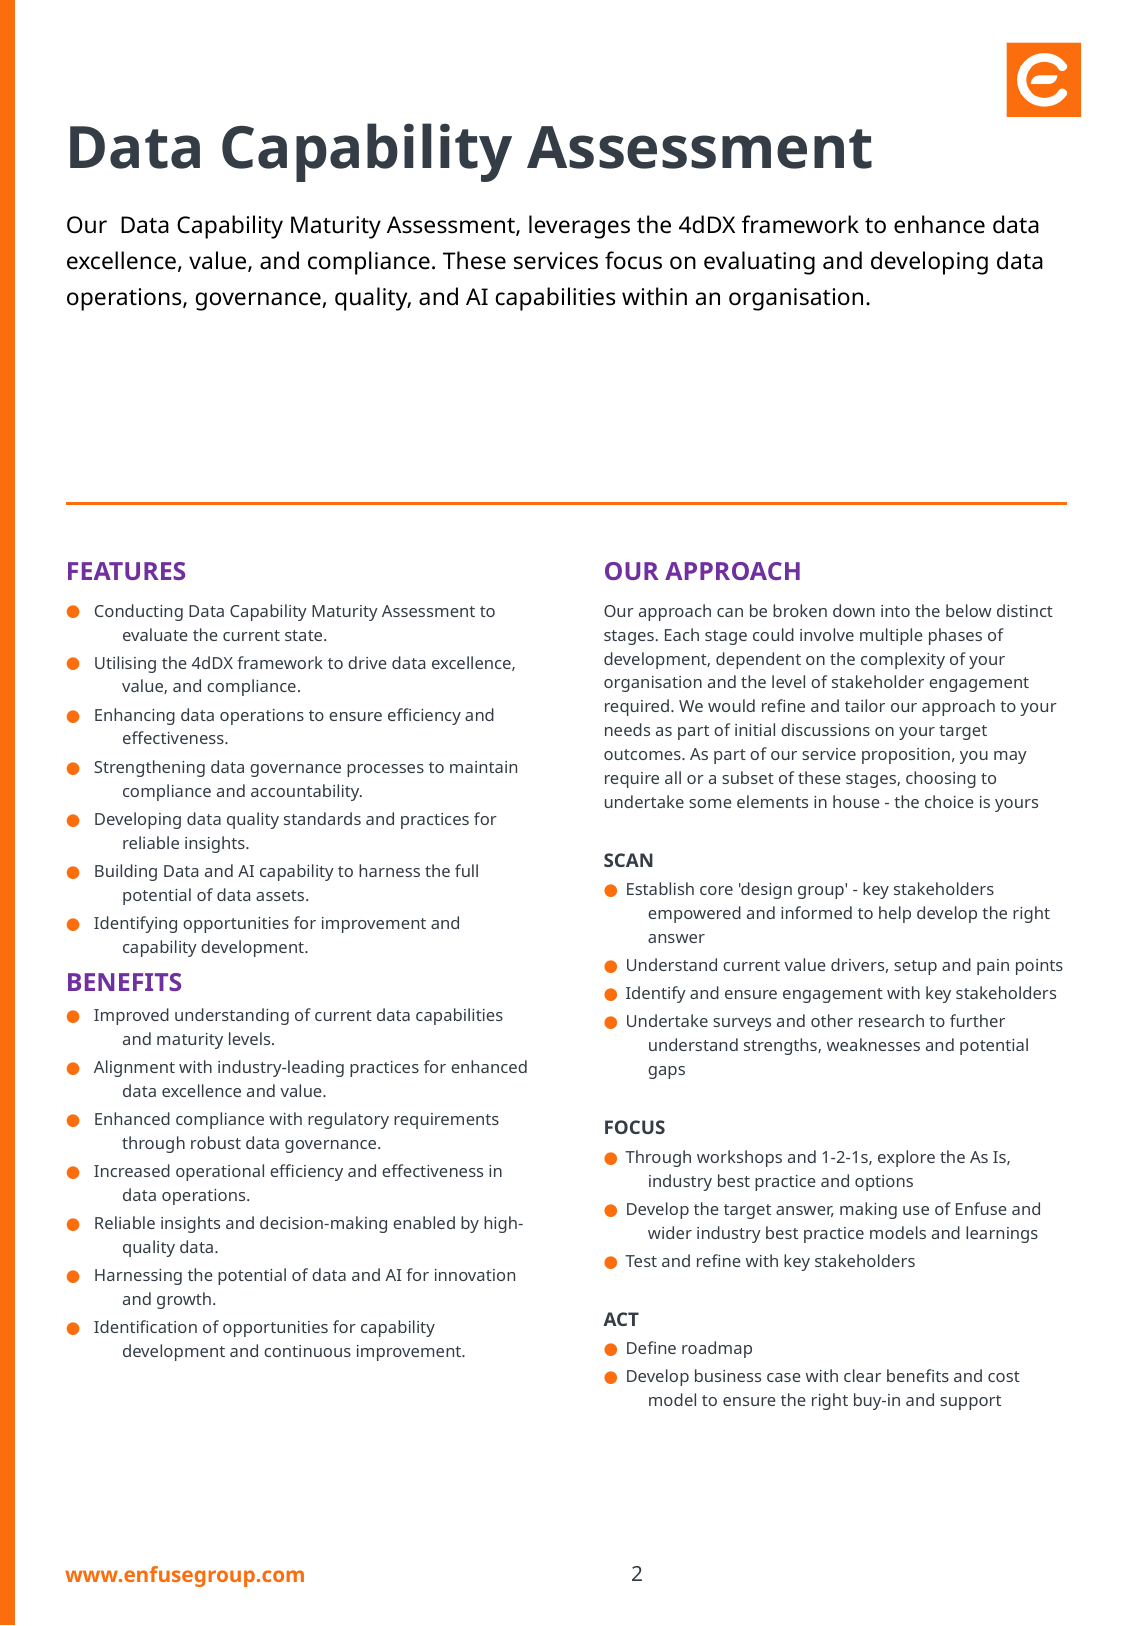

Data Capability Assessment
Our Data Capability Maturity Assessment, leverages the 4dDX framework to enhance data excellence, value, and compliance. These services focus on evaluating and developing data operations, governance, quality, and AI capabilities within an organisation.
FEATURES
OUR APPROACH
Conducting Data Capability Maturity Assessment to evaluate the current state.
Utilising the 4dDX framework to drive data excellence, value, and compliance.
Enhancing data operations to ensure efficiency and effectiveness.
Strengthening data governance processes to maintain compliance and accountability.
Developing data quality standards and practices for reliable insights.
Building Data and AI capability to harness the full potential of data assets.
Identifying opportunities for improvement and capability development.
BENEFITS
Improved understanding of current data capabilities and maturity levels.
Alignment with industry-leading practices for enhanced data excellence and value.
Enhanced compliance with regulatory requirements through robust data governance.
Increased operational efficiency and effectiveness in data operations.
Reliable insights and decision-making enabled by high-quality data.
Harnessing the potential of data and AI for innovation and growth.
Identification of opportunities for capability development and continuous improvement.
Our approach can be broken down into the below distinct stages. Each stage could involve multiple phases of development, dependent on the complexity of your organisation and the level of stakeholder engagement required. We would refine and tailor our approach to your needs as part of initial discussions on your target outcomes. As part of our service proposition, you may require all or a subset of these stages, choosing to undertake some elements in house - the choice is yours
SCAN
Establish core 'design group' - key stakeholders empowered and informed to help develop the right answer
Understand current value drivers, setup and pain points
Identify and ensure engagement with key stakeholders
Undertake surveys and other research to further understand strengths, weaknesses and potential gaps
FOCUS
Through workshops and 1-2-1s, explore the As Is, industry best practice and options
Develop the target answer, making use of Enfuse and wider industry best practice models and learnings
Test and refine with key stakeholders
ACT
Define roadmap
Develop business case with clear benefits and cost model to ensure the right buy-in and support